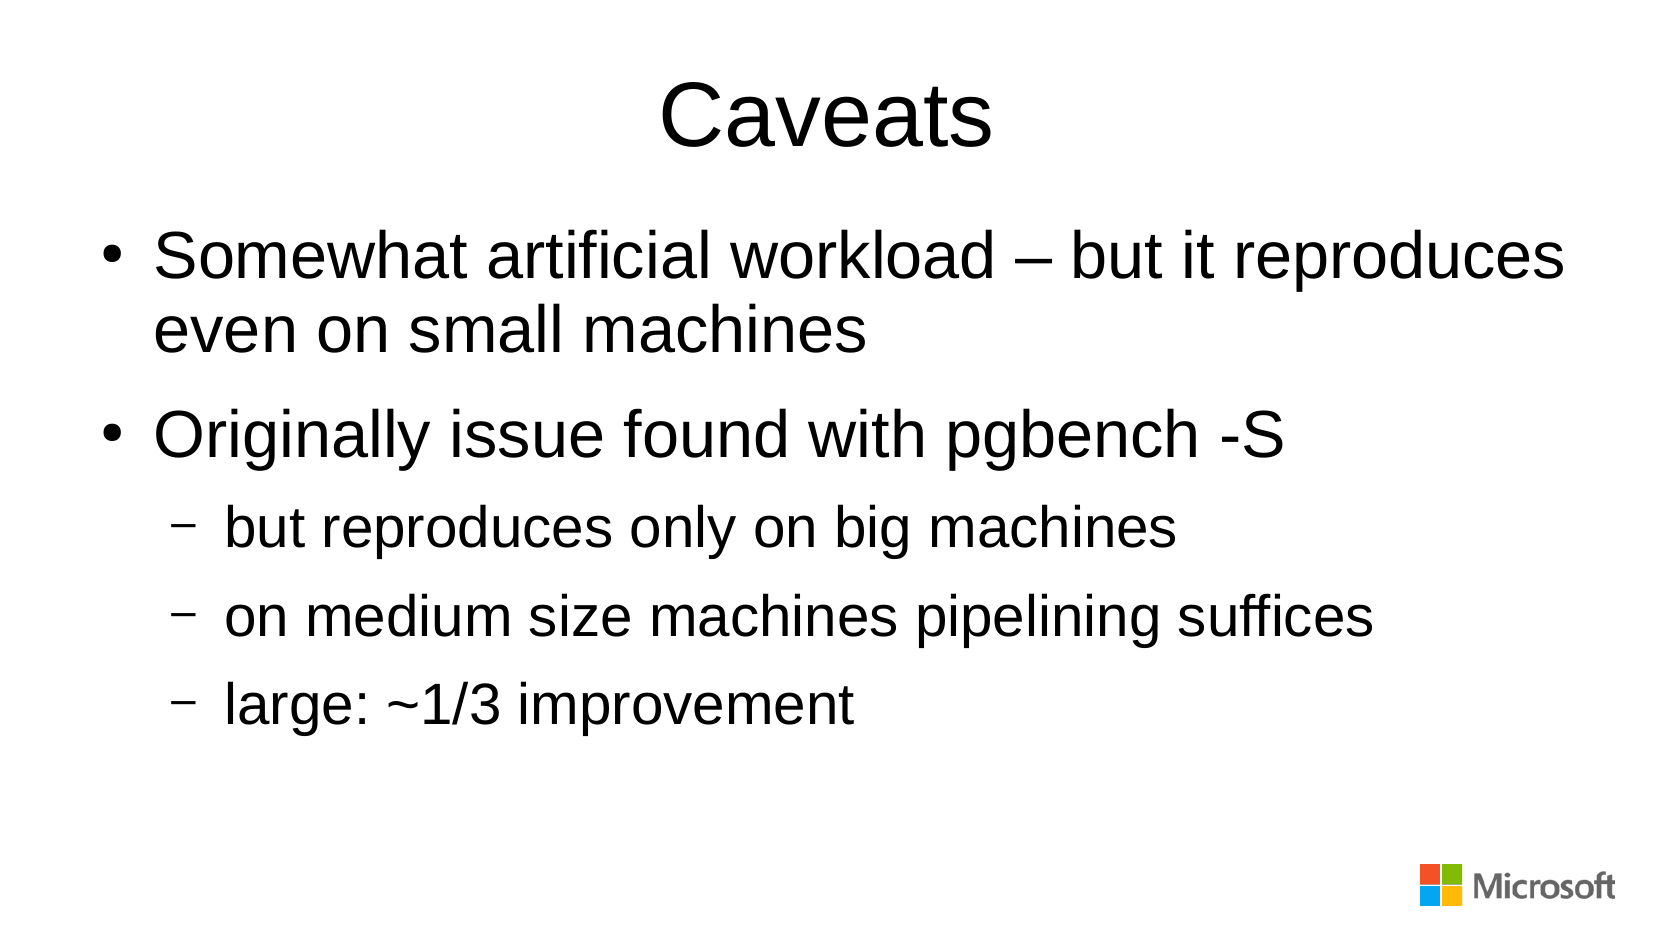

# Caveats
Somewhat artificial workload – but it reproduces even on small machines
Originally issue found with pgbench -S
but reproduces only on big machines
on medium size machines pipelining suffices
large: ~1/3 improvement